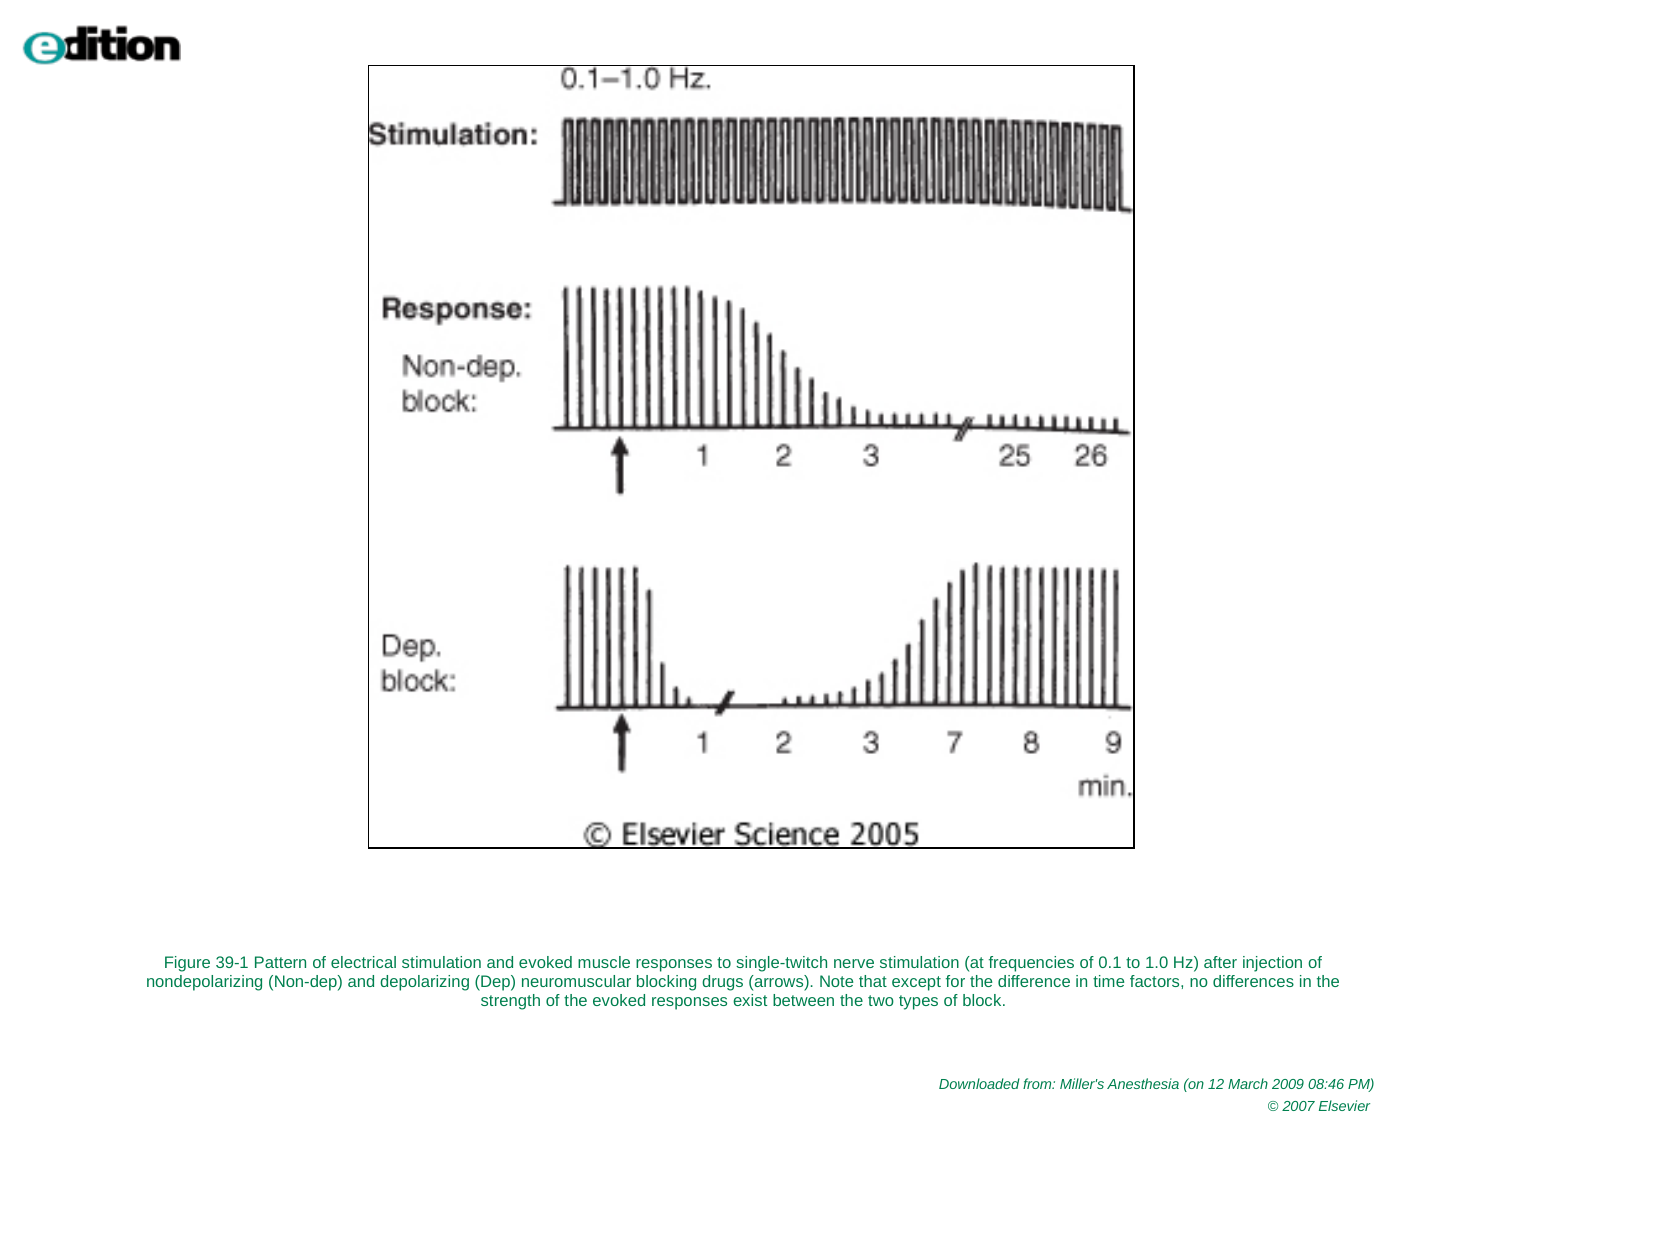

Figure 39-1 Pattern of electrical stimulation and evoked muscle responses to single-twitch nerve stimulation (at frequencies of 0.1 to 1.0 Hz) after injection of nondepolarizing (Non-dep) and depolarizing (Dep) neuromuscular blocking drugs (arrows). Note that except for the difference in time factors, no differences in the strength of the evoked responses exist between the two types of block.
Downloaded from: Miller's Anesthesia (on 12 March 2009 08:46 PM)
© 2007 Elsevier